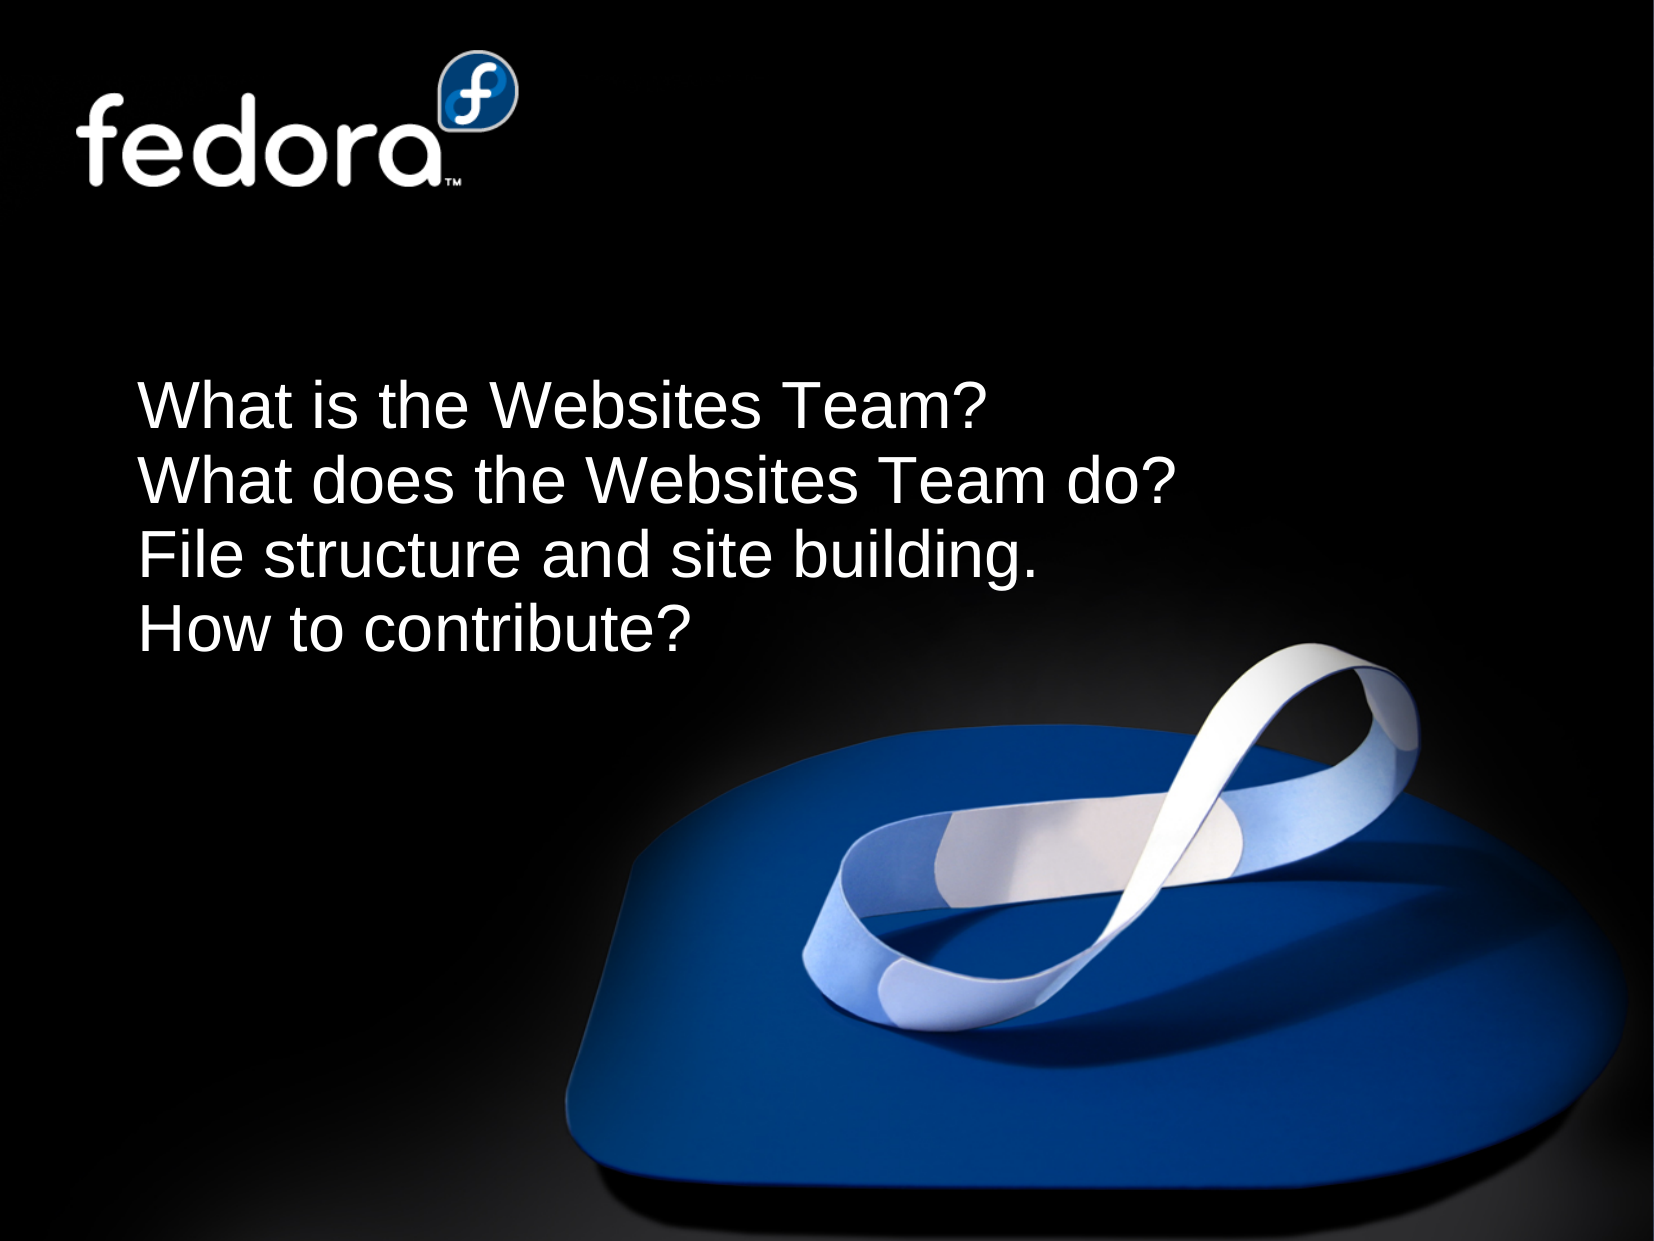

What is the Websites Team?
 What does the Websites Team do?
 File structure and site building.
 How to contribute?